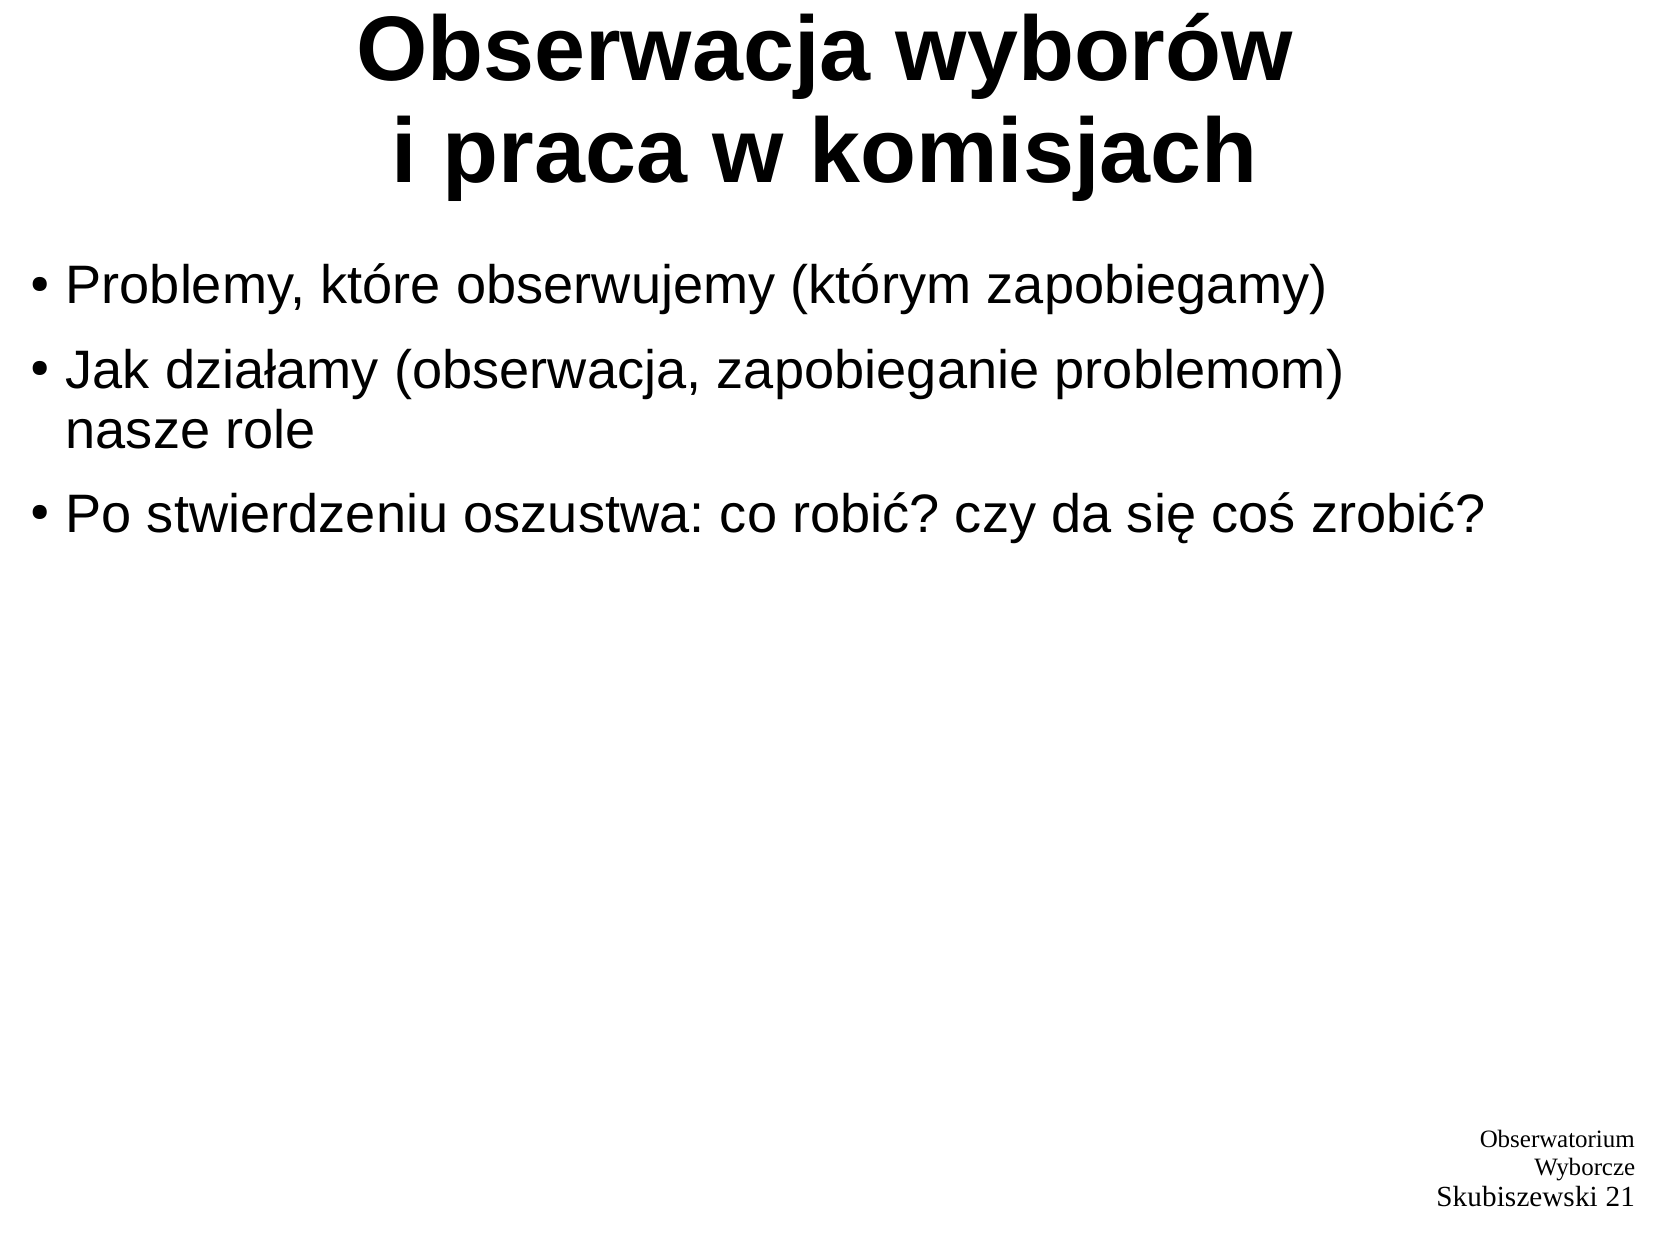

# Obserwacja wyborów i praca w komisjach
Problemy, które obserwujemy (którym zapobiegamy)
Jak działamy (obserwacja, zapobieganie problemom)
nasze role
Po stwierdzeniu oszustwa: co robić? czy da się coś zrobić?
21